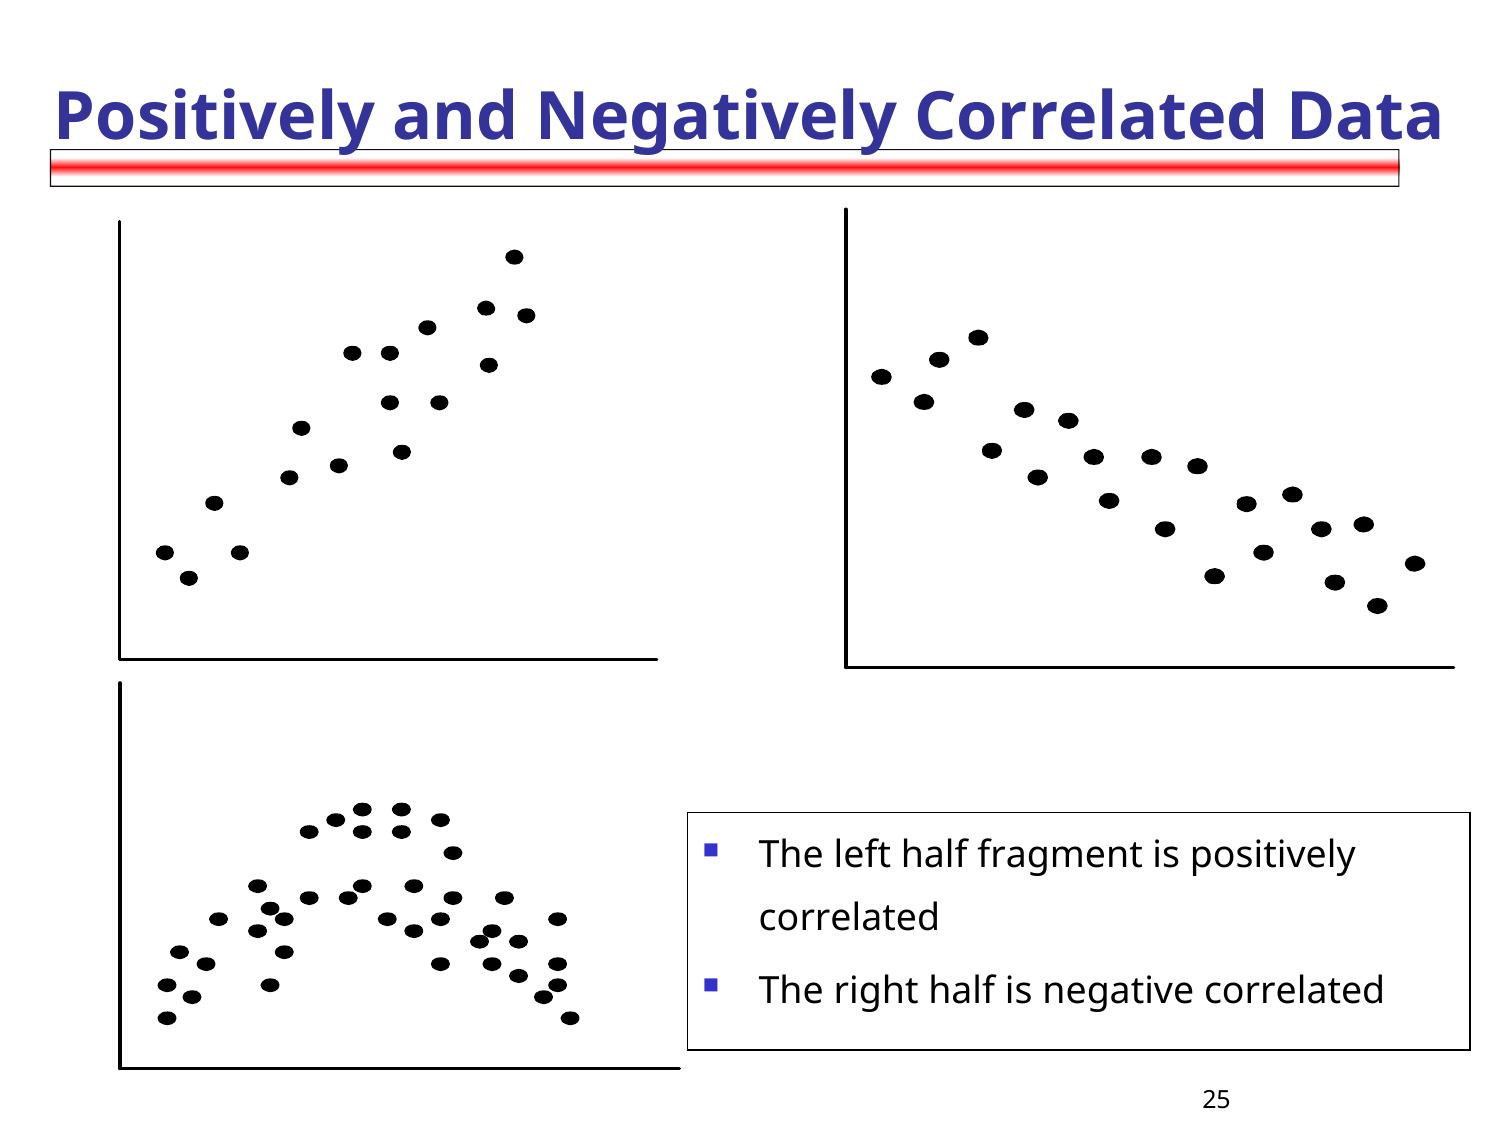

# Positively and Negatively Correlated Data
The left half fragment is positively correlated
The right half is negative correlated